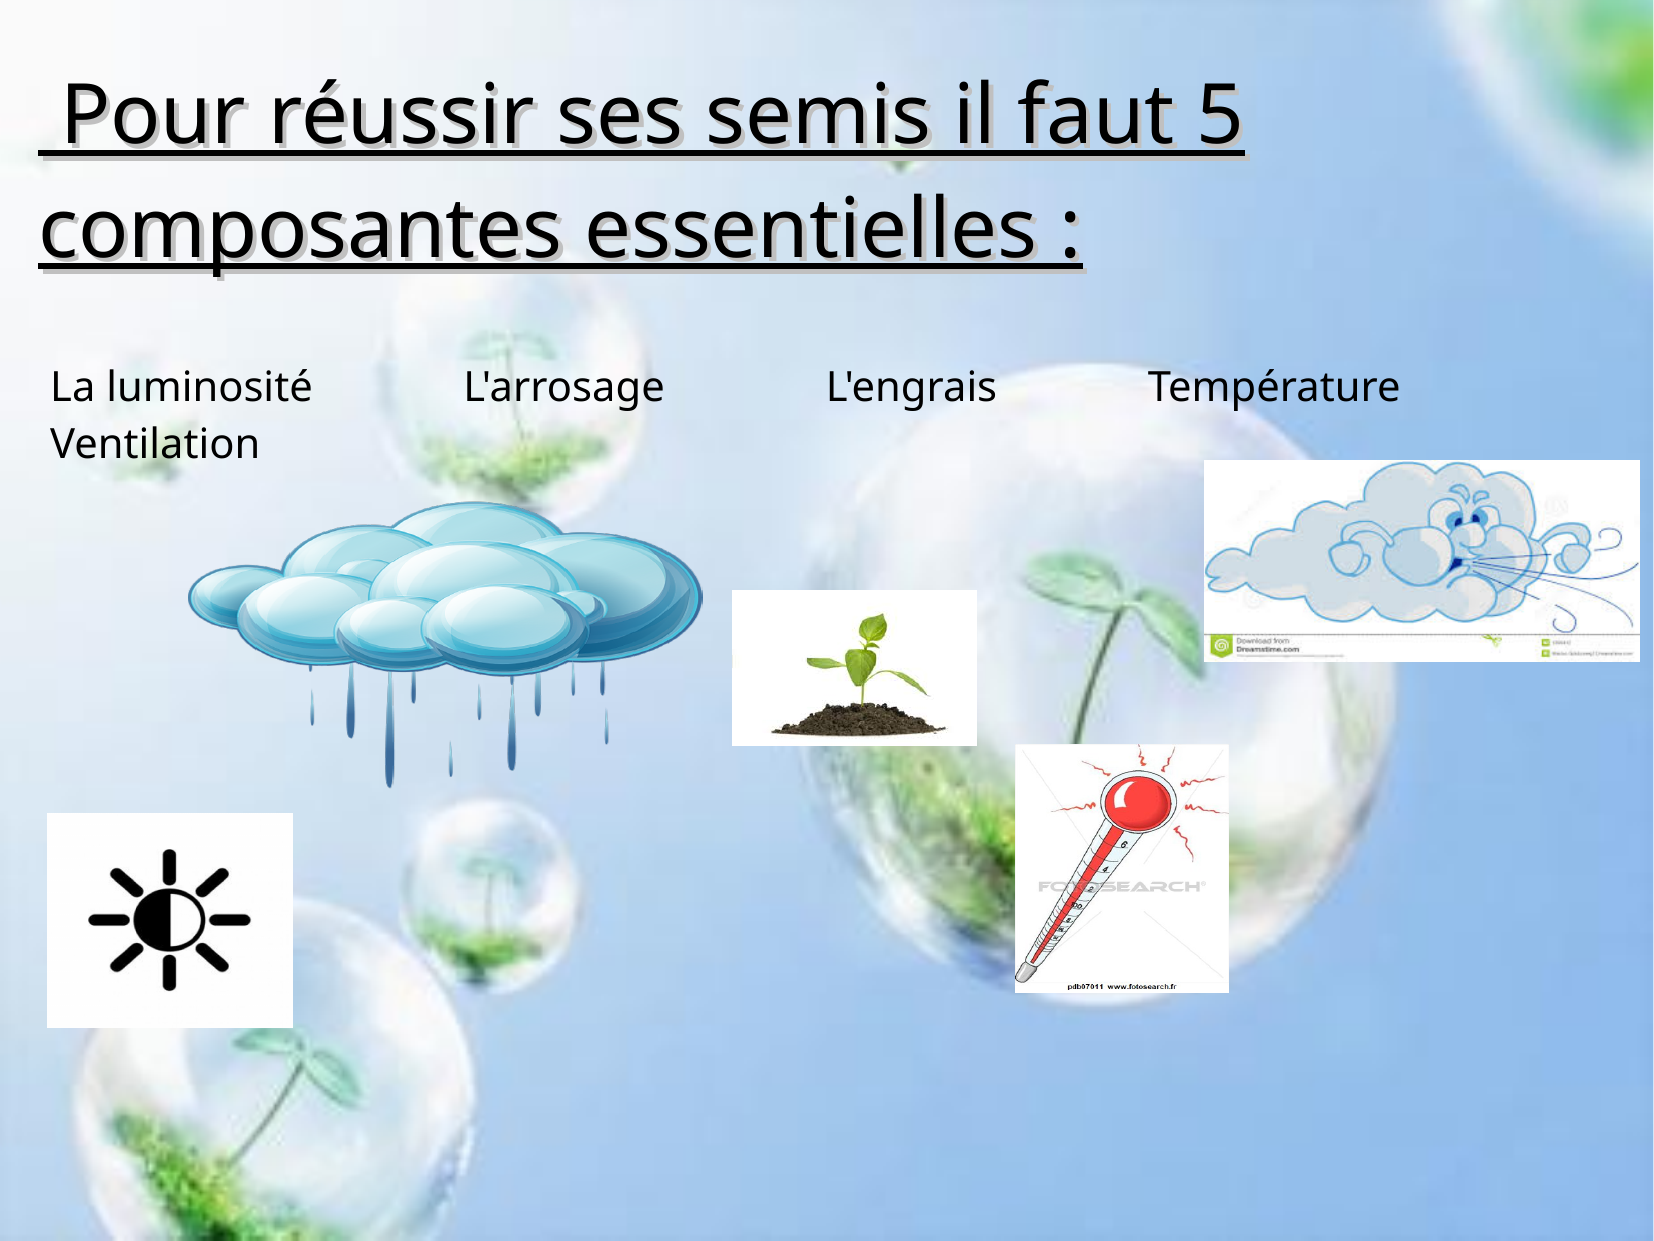

Pour réussir ses semis il faut 5 composantes essentielles :
#
La luminosité L'arrosage L'engrais Température Ventilation